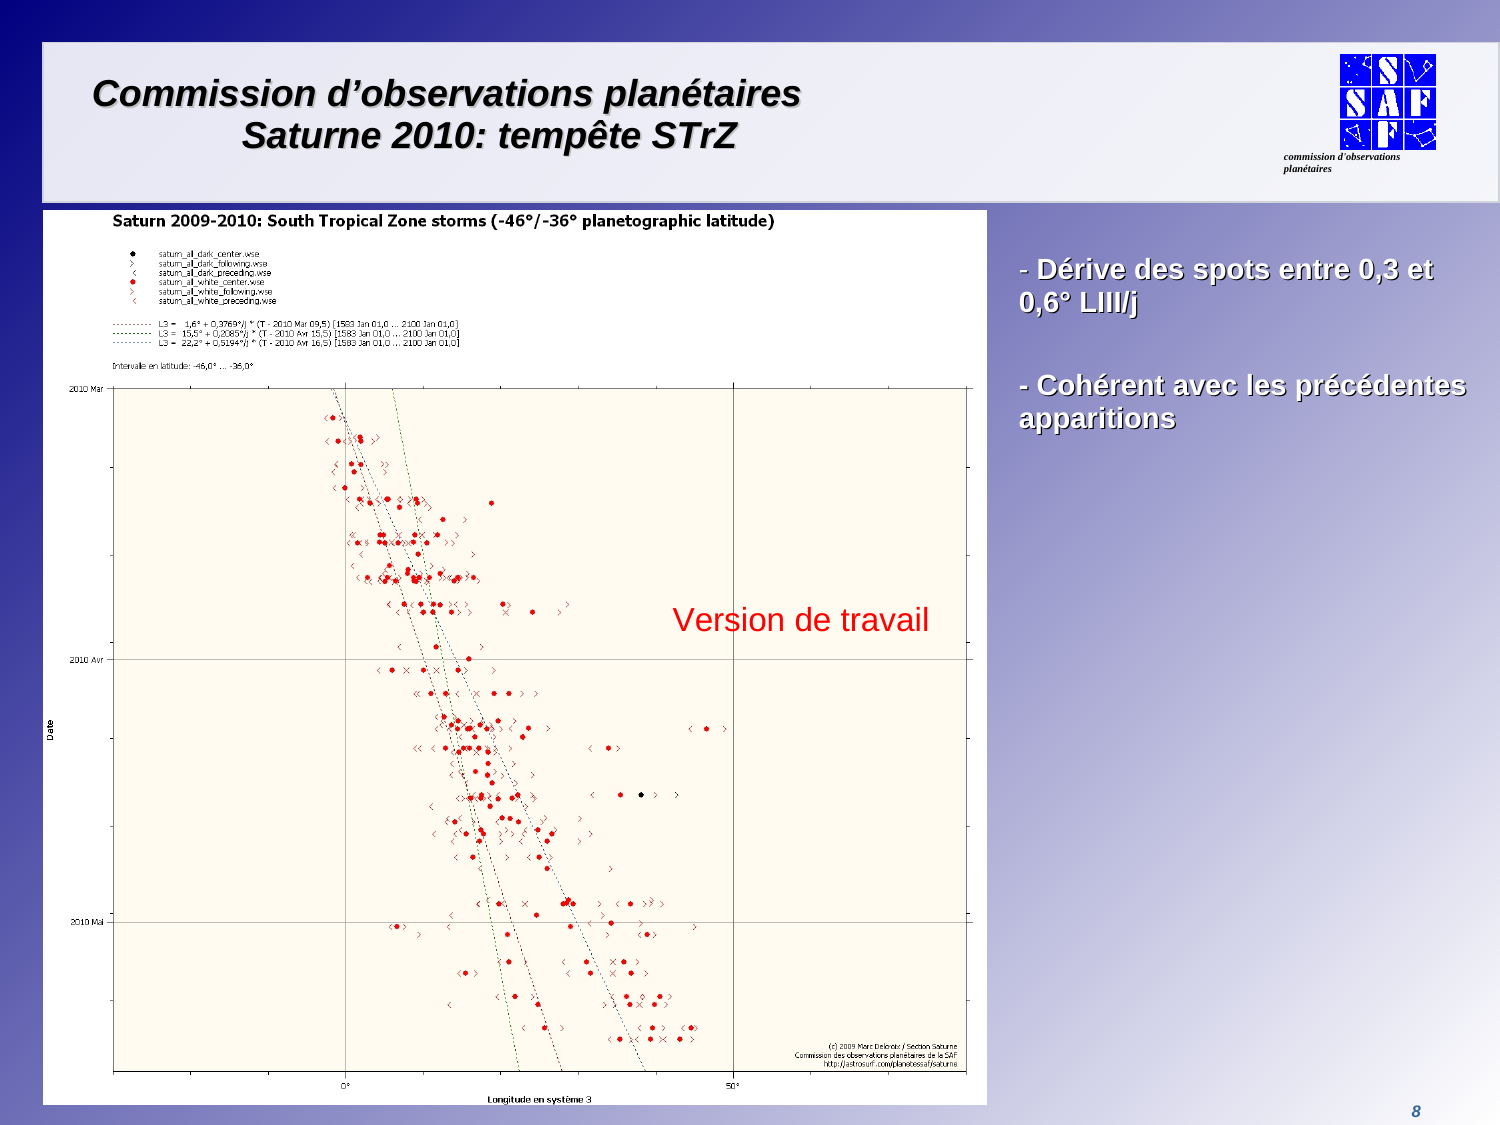

Commission d’observations planétaires
	Saturne 2010: tempête STrZ
- Dérive des spots entre 0,3 et 0,6° LIII/j
- Cohérent avec les précédentes apparitions
Version de travail
8